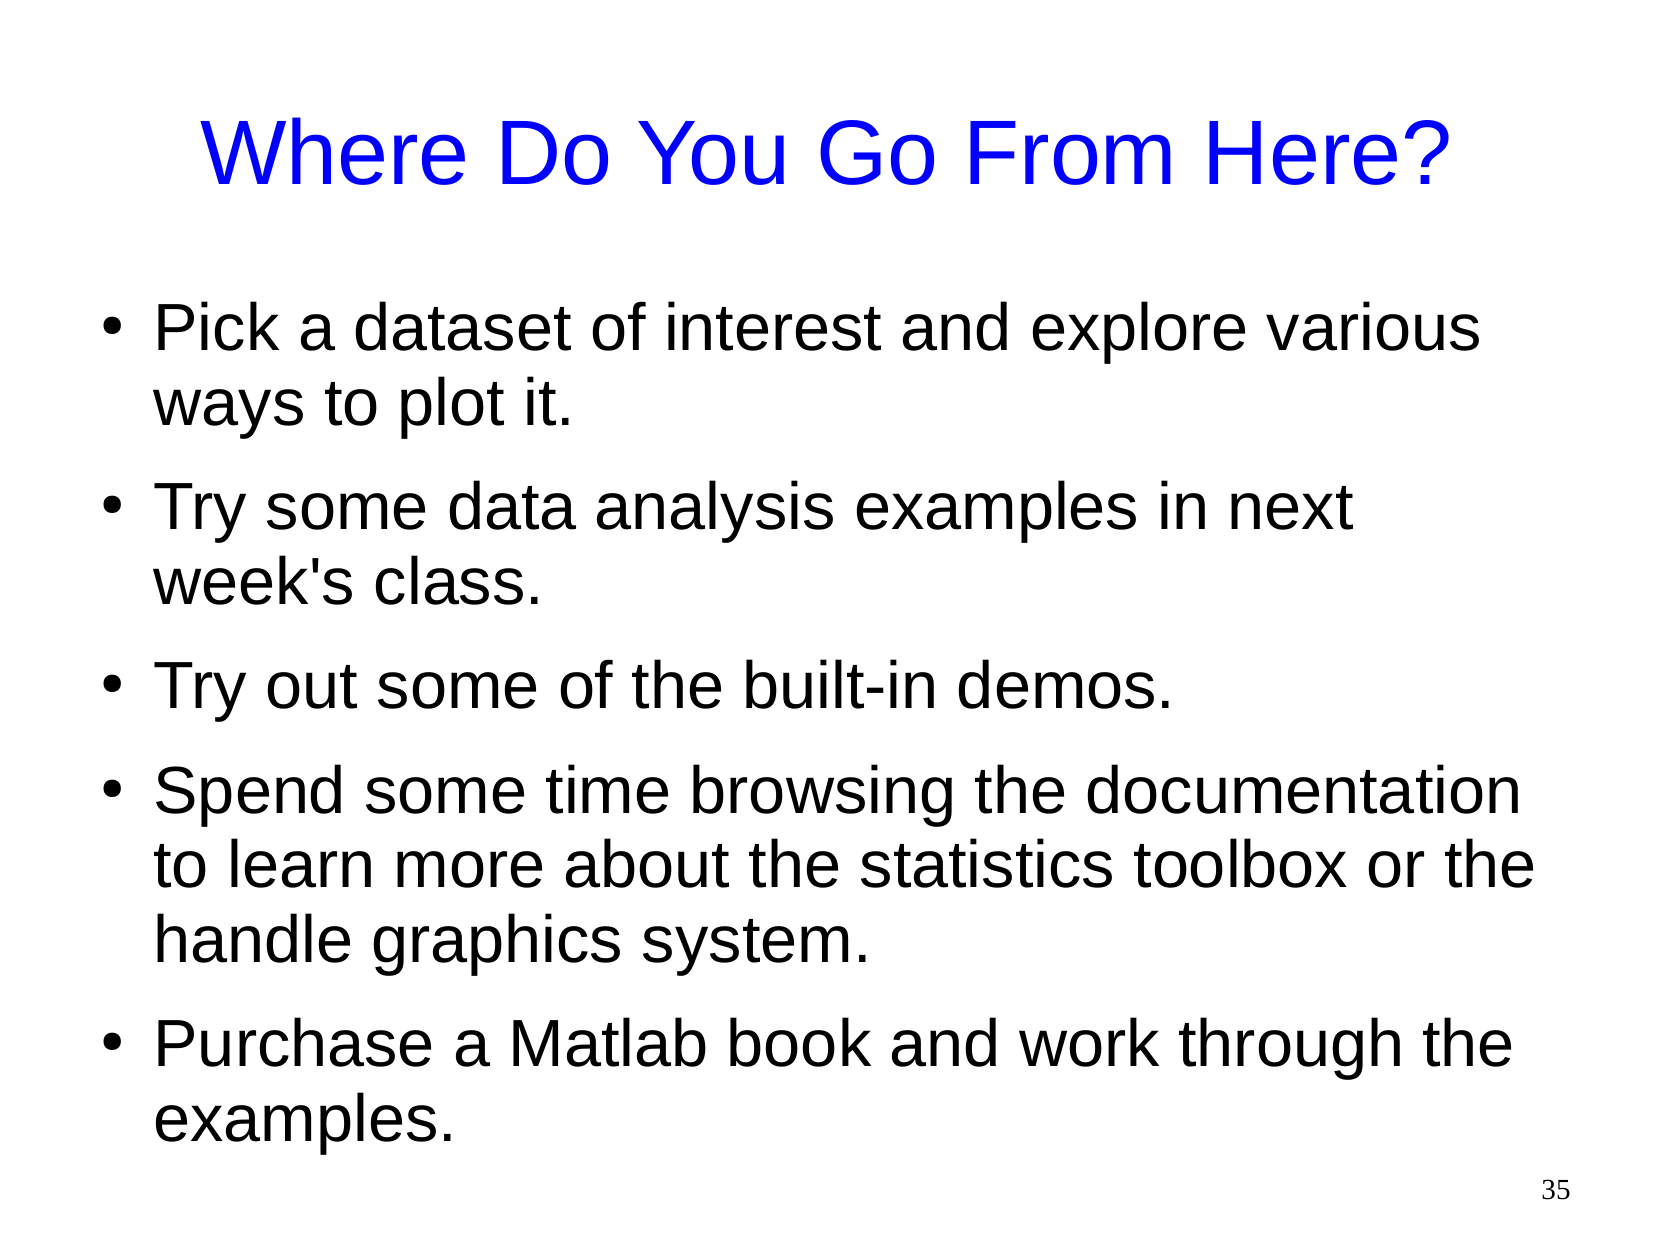

# Where Do You Go From Here?
Pick a dataset of interest and explore various ways to plot it.
Try some data analysis examples in next week's class.
Try out some of the built-in demos.
Spend some time browsing the documentation to learn more about the statistics toolbox or the handle graphics system.
Purchase a Matlab book and work through the examples.
35